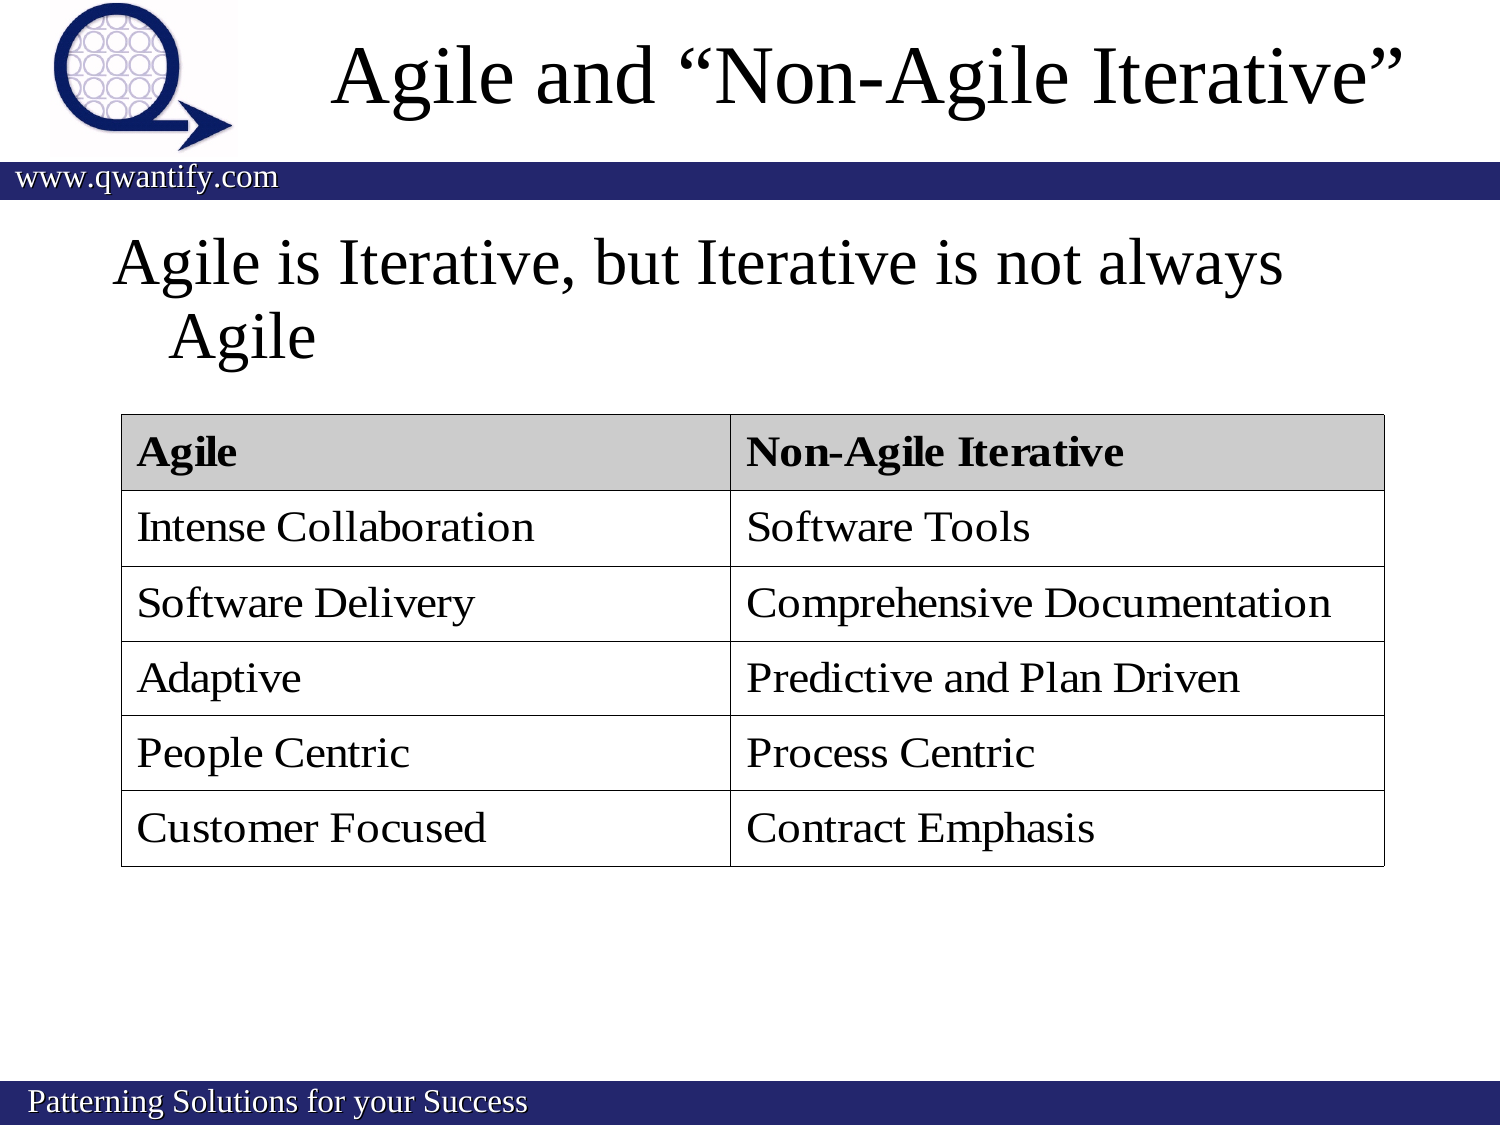

# Agile and “Non-Agile Iterative”
Agile is Iterative, but Iterative is not always Agile